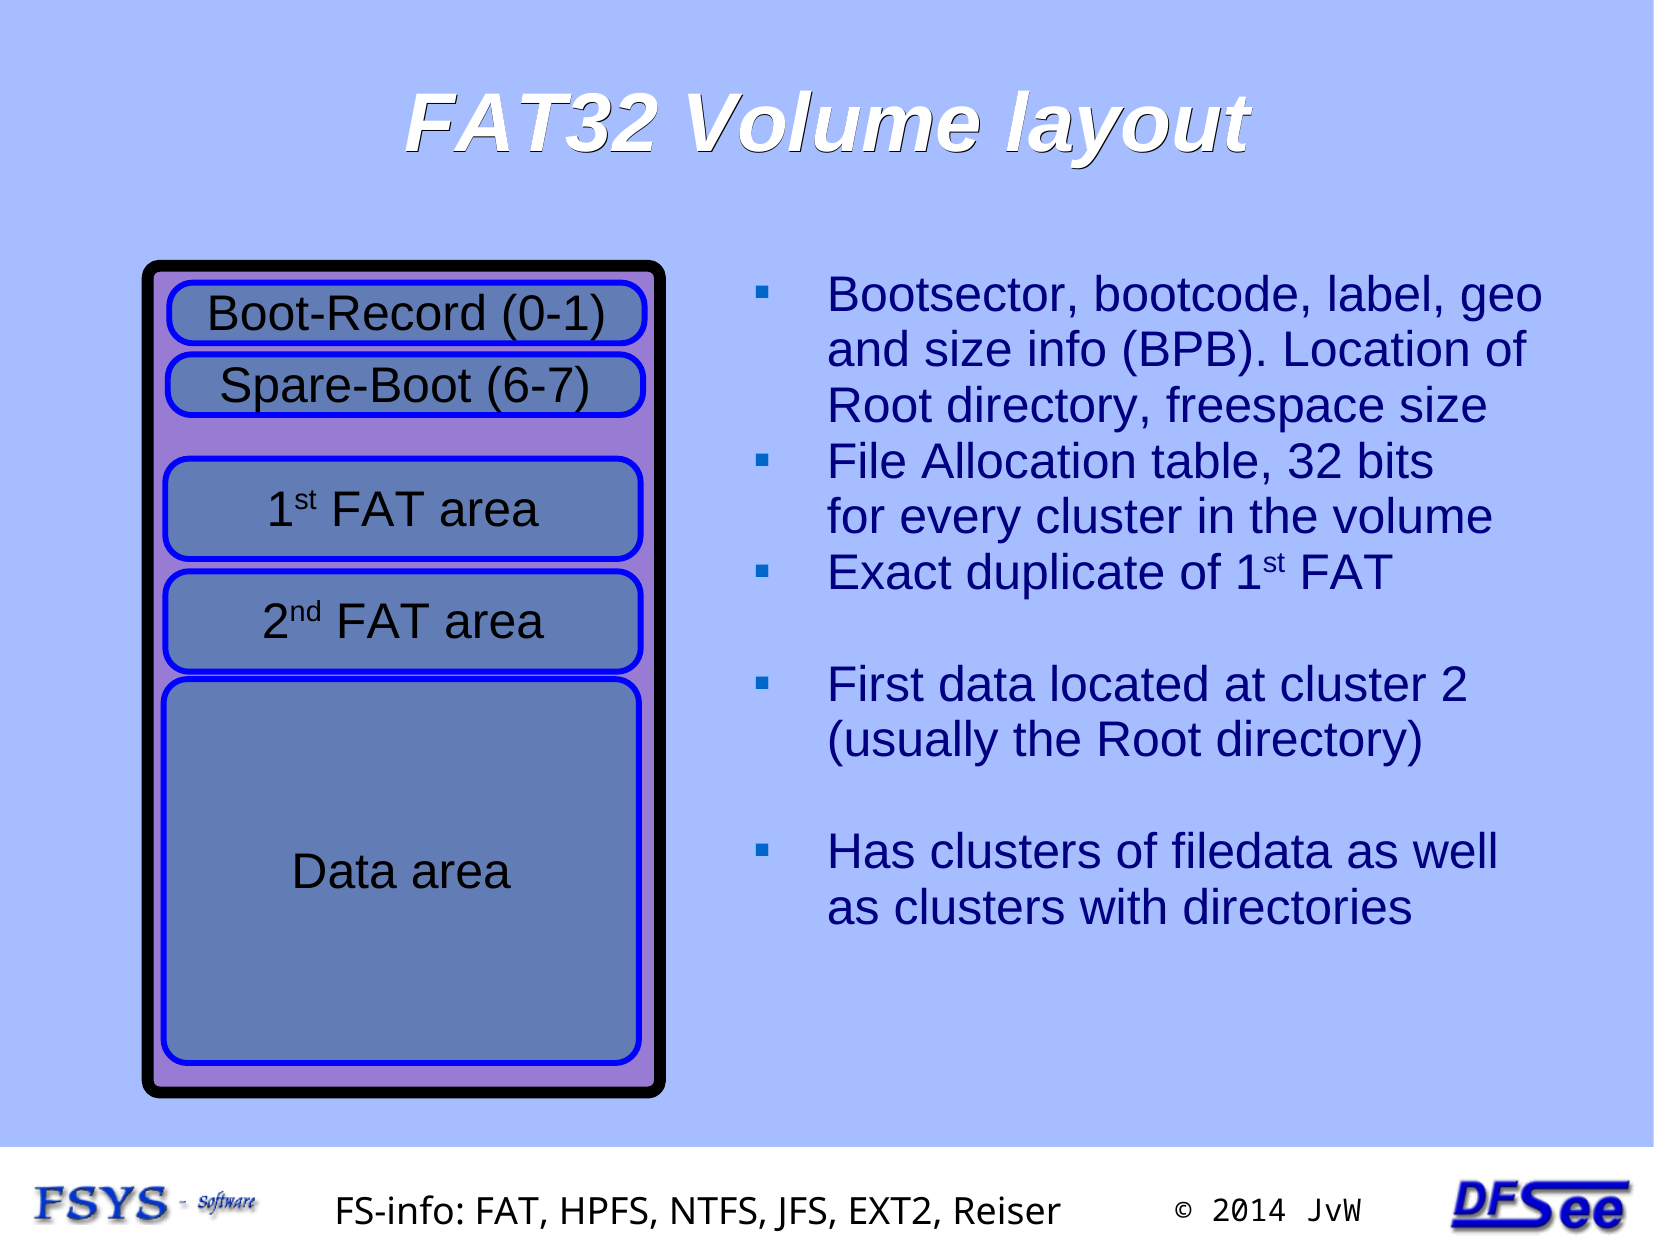

# FAT32 Volume layout
Bootsector, bootcode, label, geo
and size info (BPB). Location of Root directory, freespace size
File Allocation table, 32 bits
for every cluster in the volume
Exact duplicate of 1st FAT
First data located at cluster 2
(usually the Root directory)
Has clusters of filedata as well
as clusters with directories
Boot-Record (0-1)
Spare-Boot (6-7)
1st FAT area
2nd FAT area
Data area